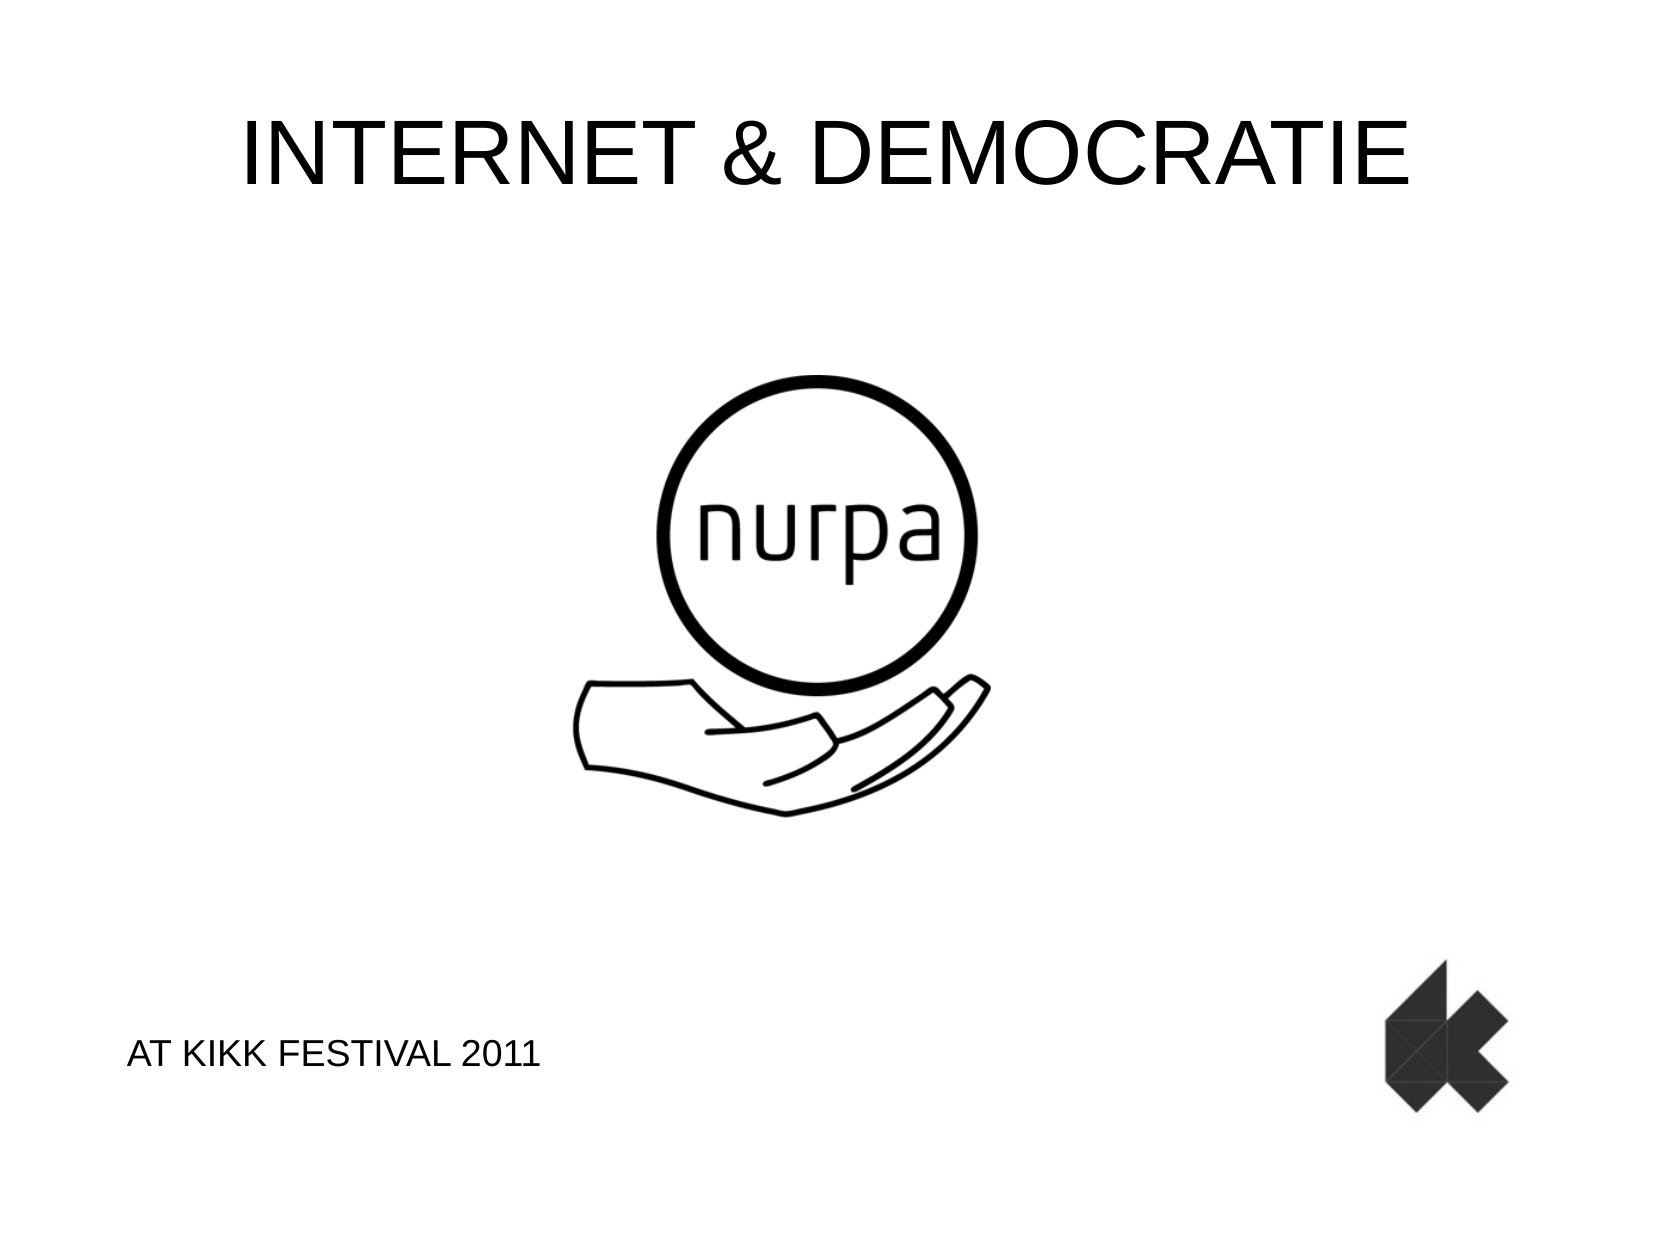

# INTERNET & DEMOCRATIE
AT KIKK FESTIVAL 2011